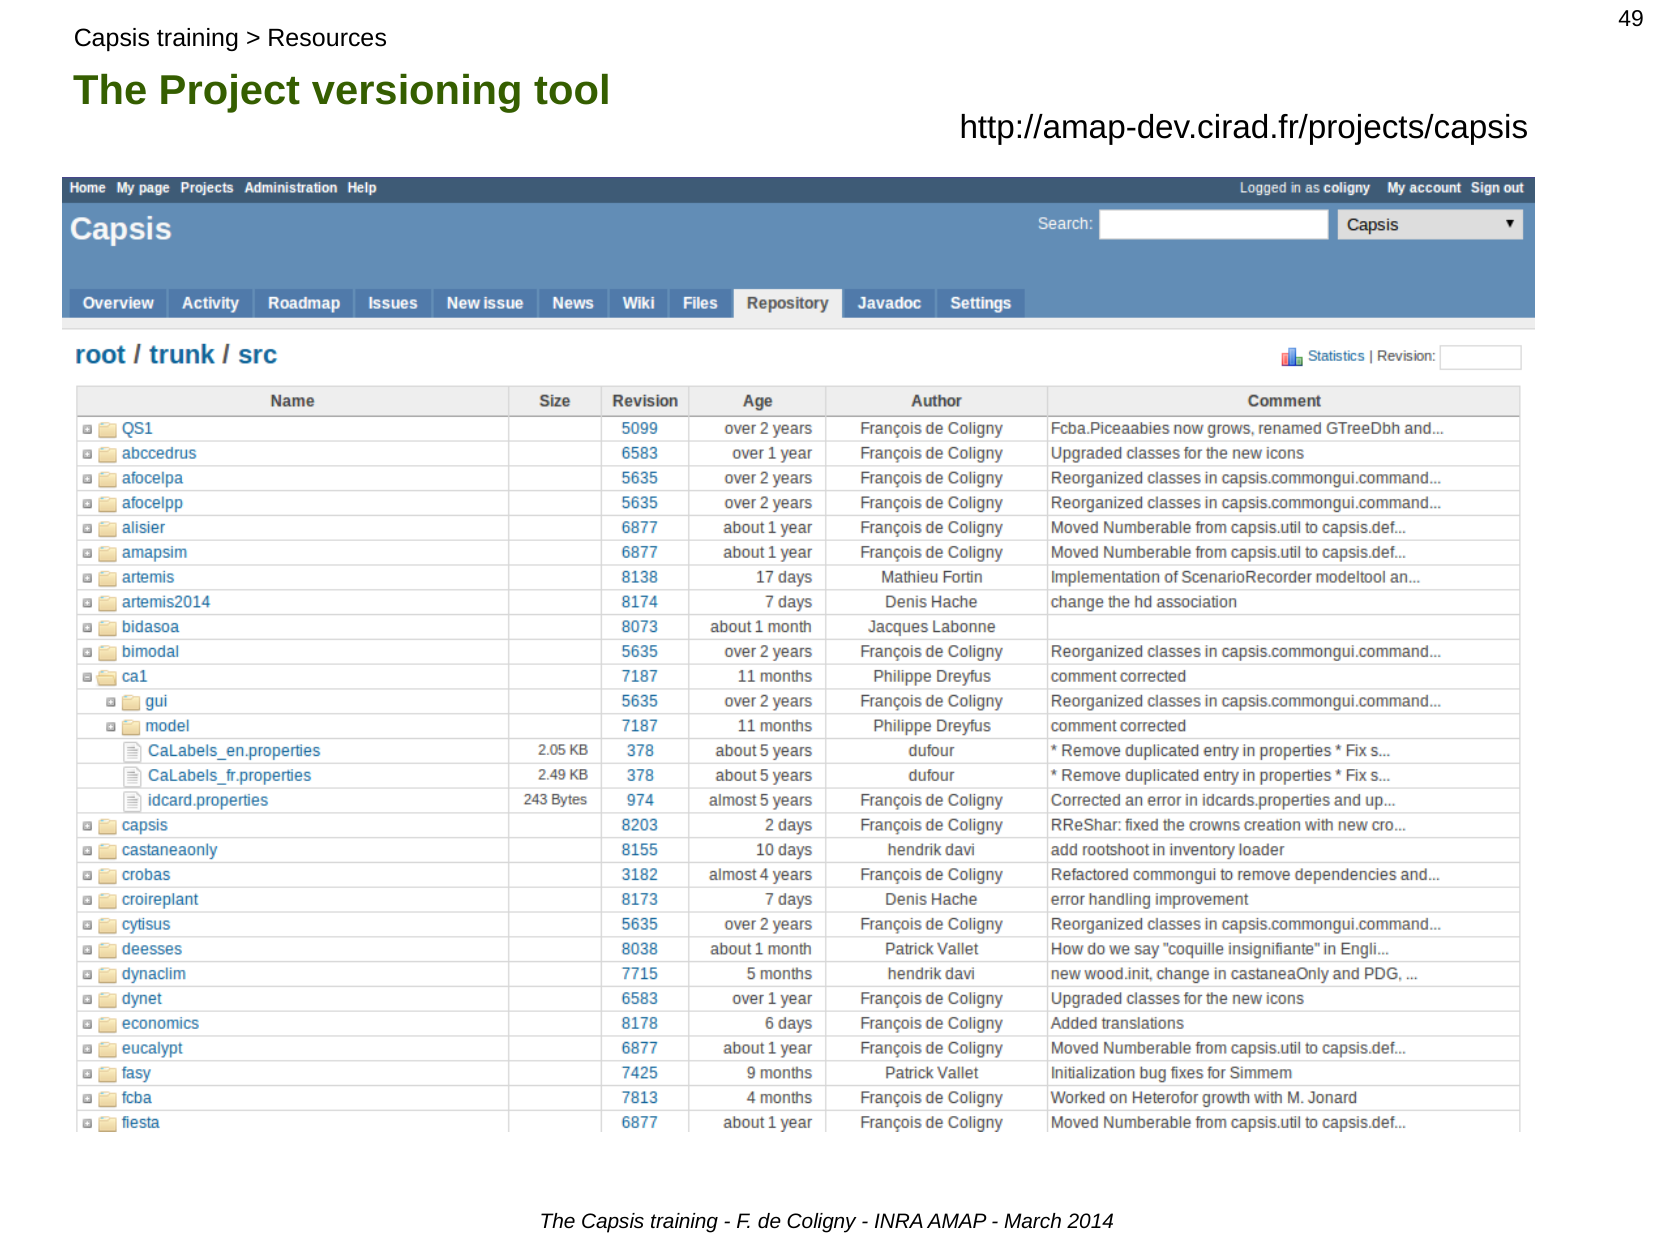

49
Capsis training > Resources
The Project versioning tool
http://amap-dev.cirad.fr/projects/capsis
The Capsis training - F. de Coligny - INRA AMAP - March 2014